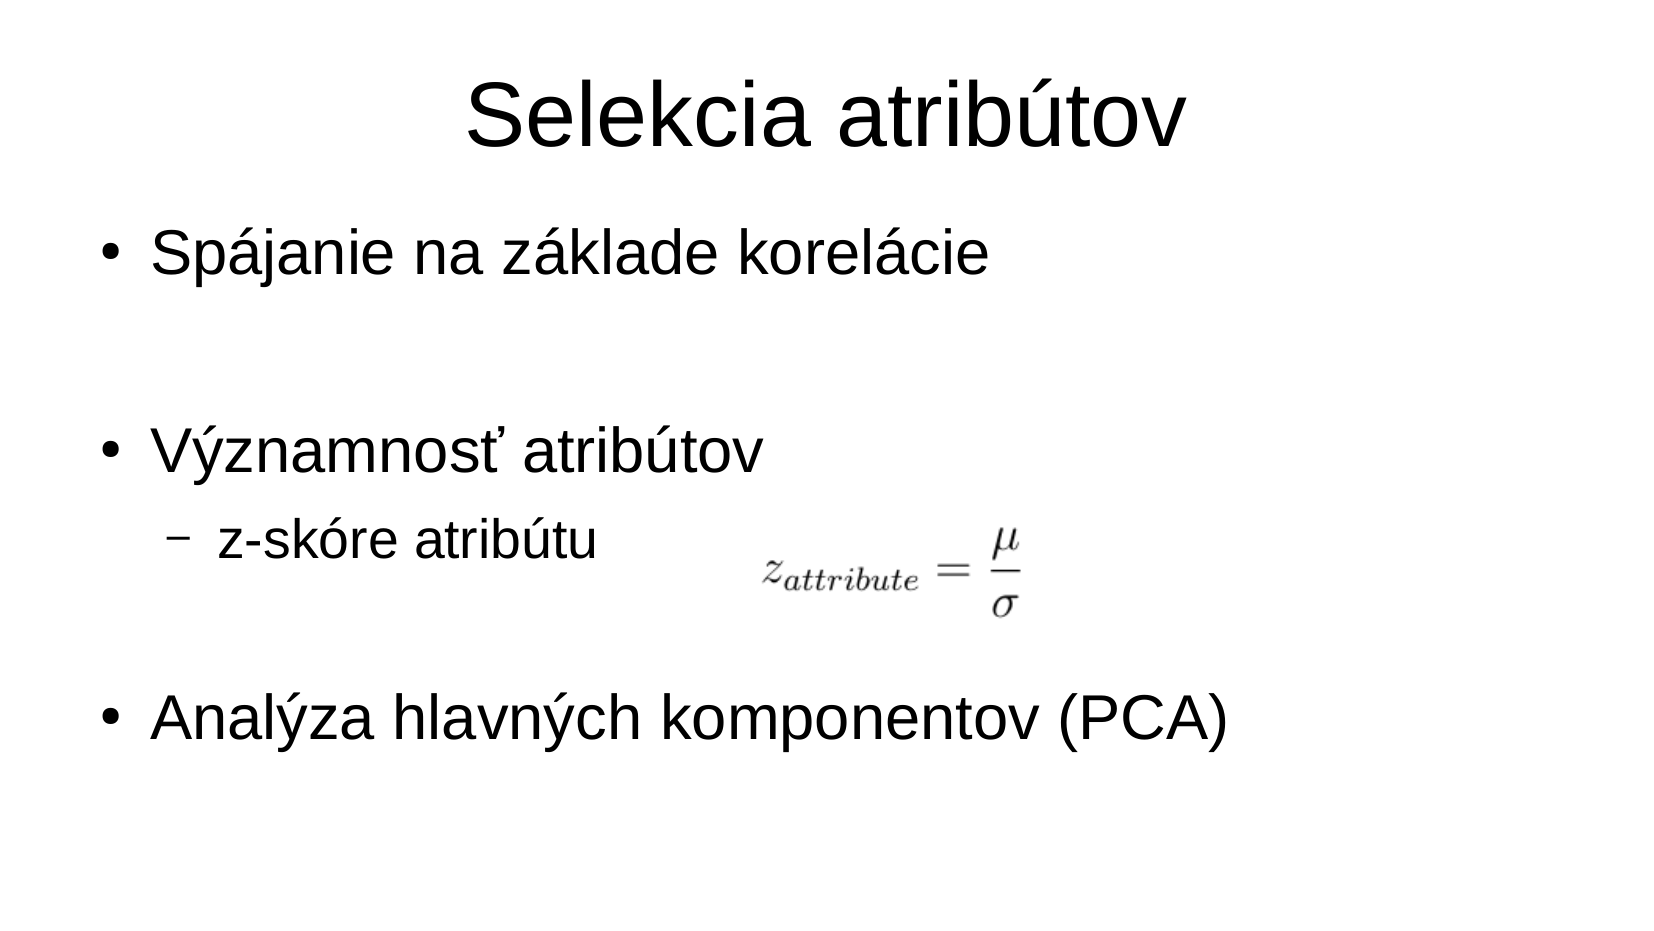

# Selekcia atribútov
Spájanie na základe korelácie
Významnosť atribútov
z-skóre atribútu
Analýza hlavných komponentov (PCA)